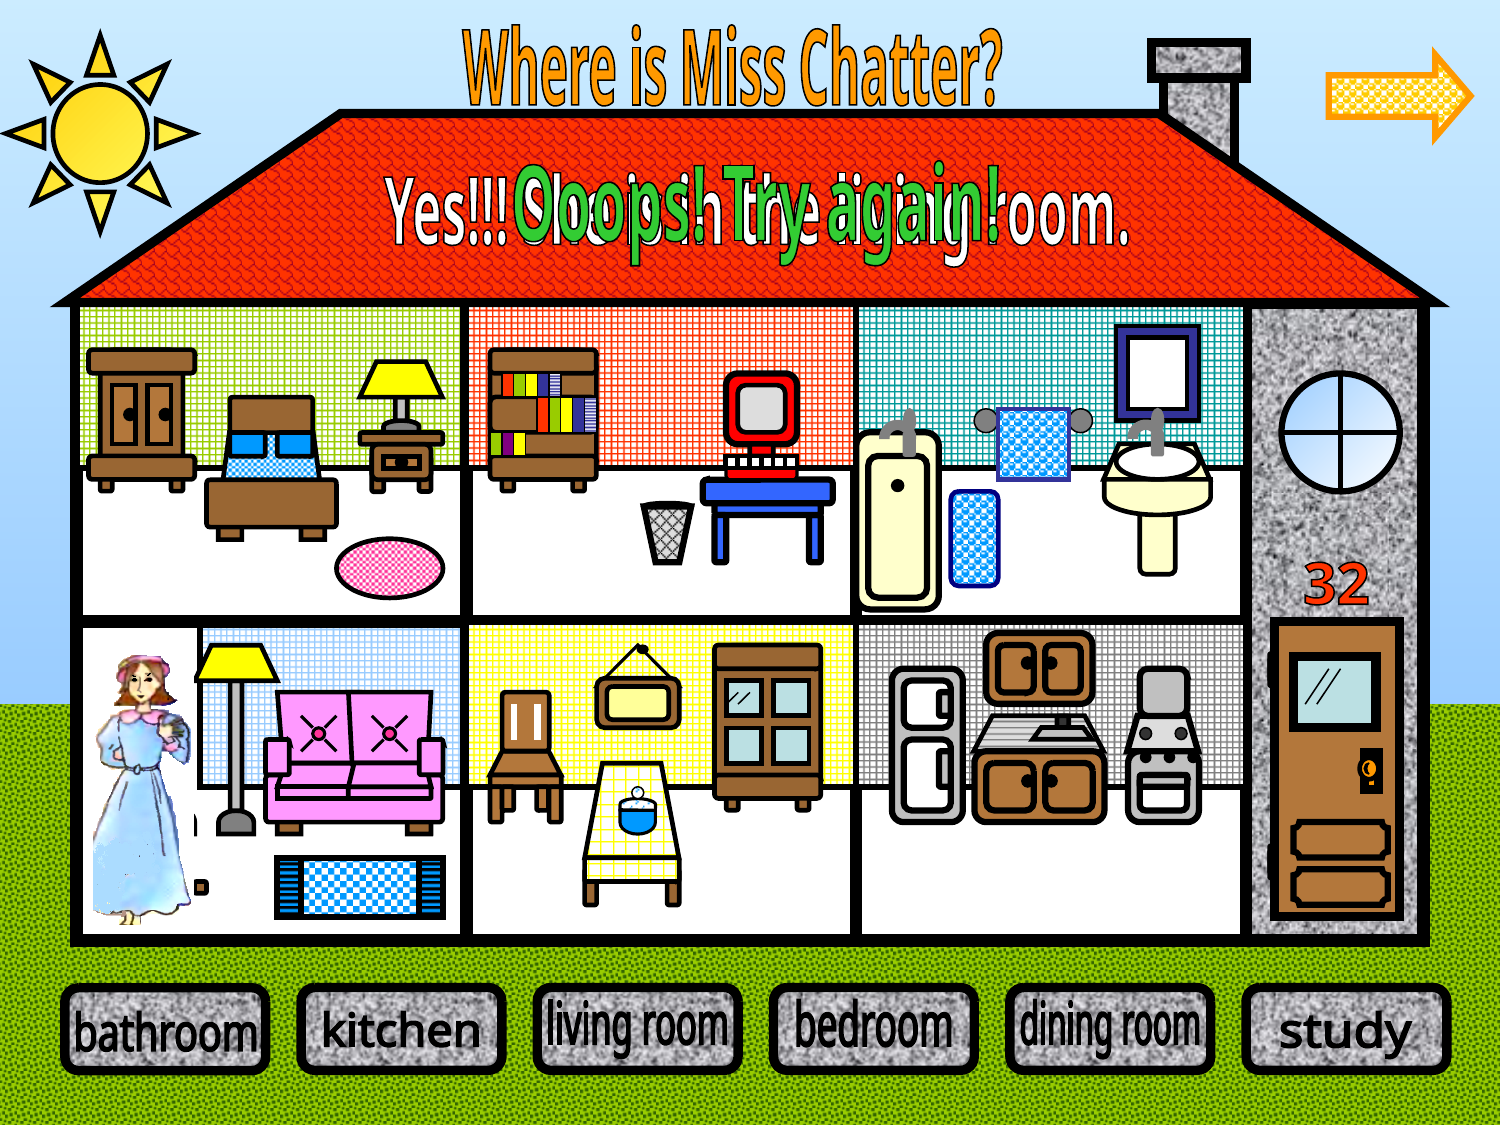

Where is Miss Chatter?
Ooops! Try again!
Yes!!! She is in the living room.
32
living room
bedroom
dining room
bathroom
kitchen
study